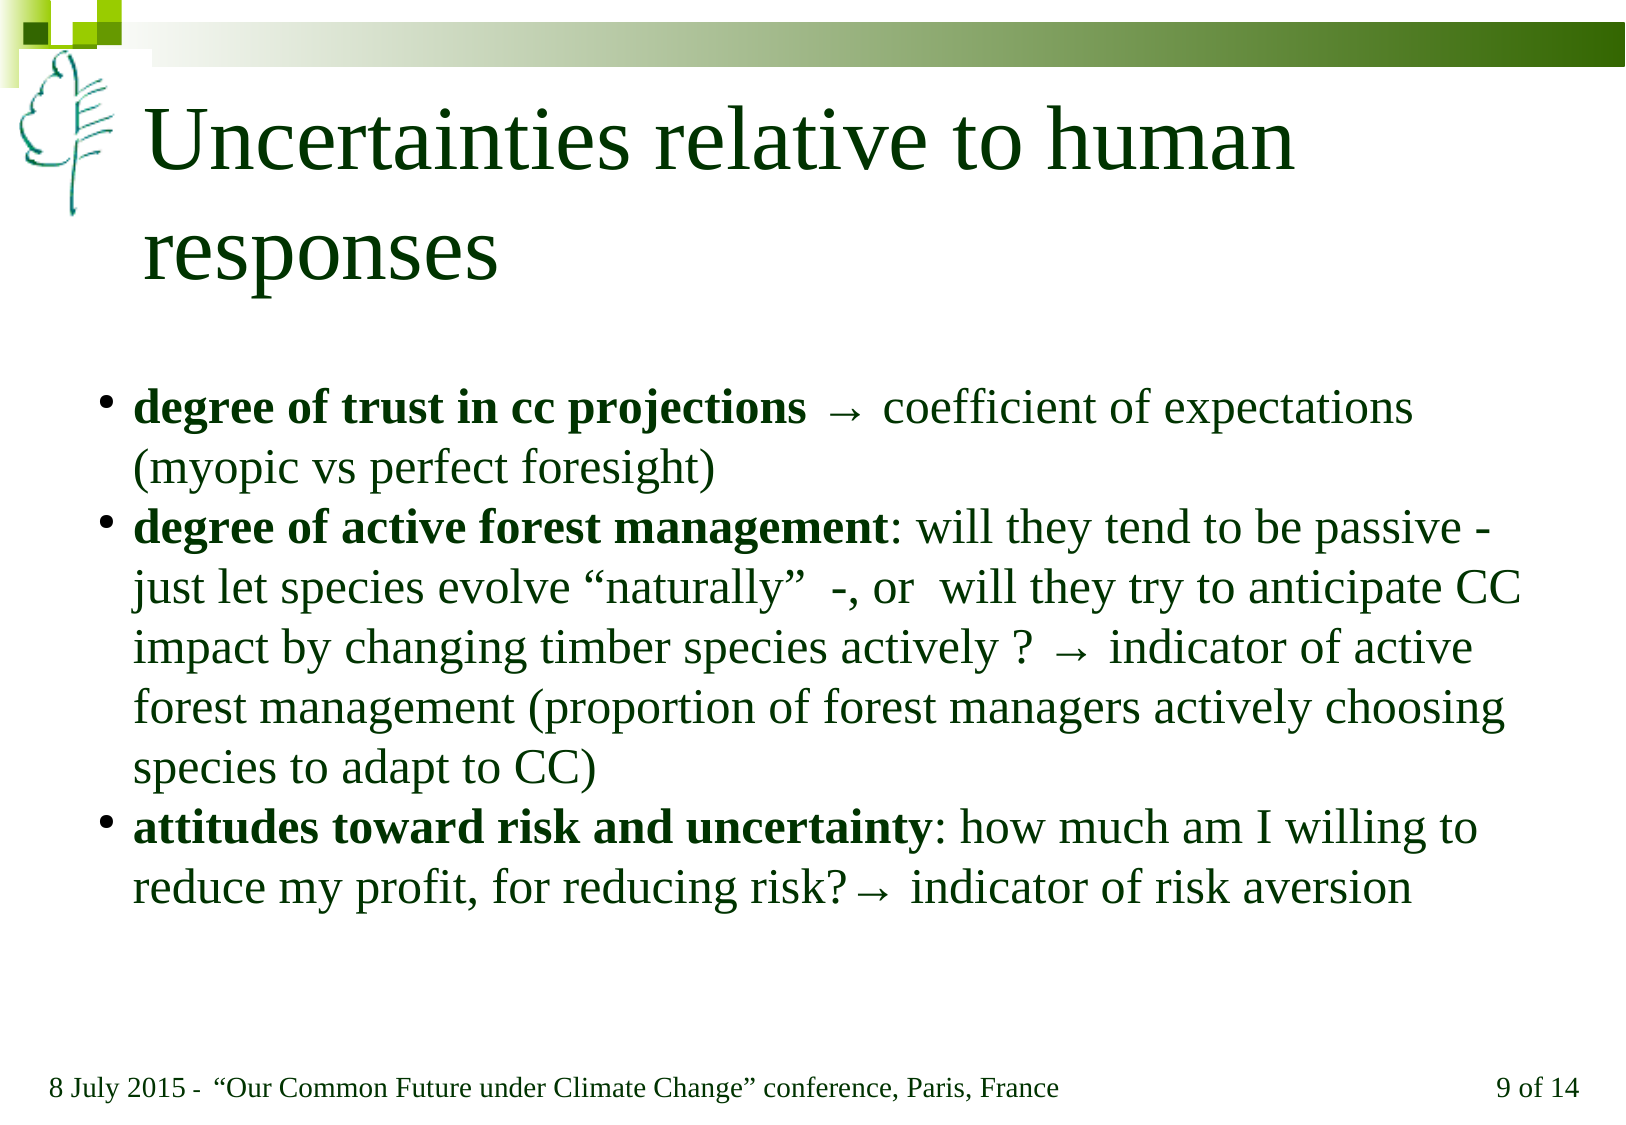

# Uncertainties relative to human responses
degree of trust in cc projections → coefficient of expectations (myopic vs perfect foresight)
degree of active forest management: will they tend to be passive - just let species evolve “naturally” -, or will they try to anticipate CC impact by changing timber species actively ? → indicator of active forest management (proportion of forest managers actively choosing species to adapt to CC)
attitudes toward risk and uncertainty: how much am I willing to reduce my profit, for reducing risk?→ indicator of risk aversion